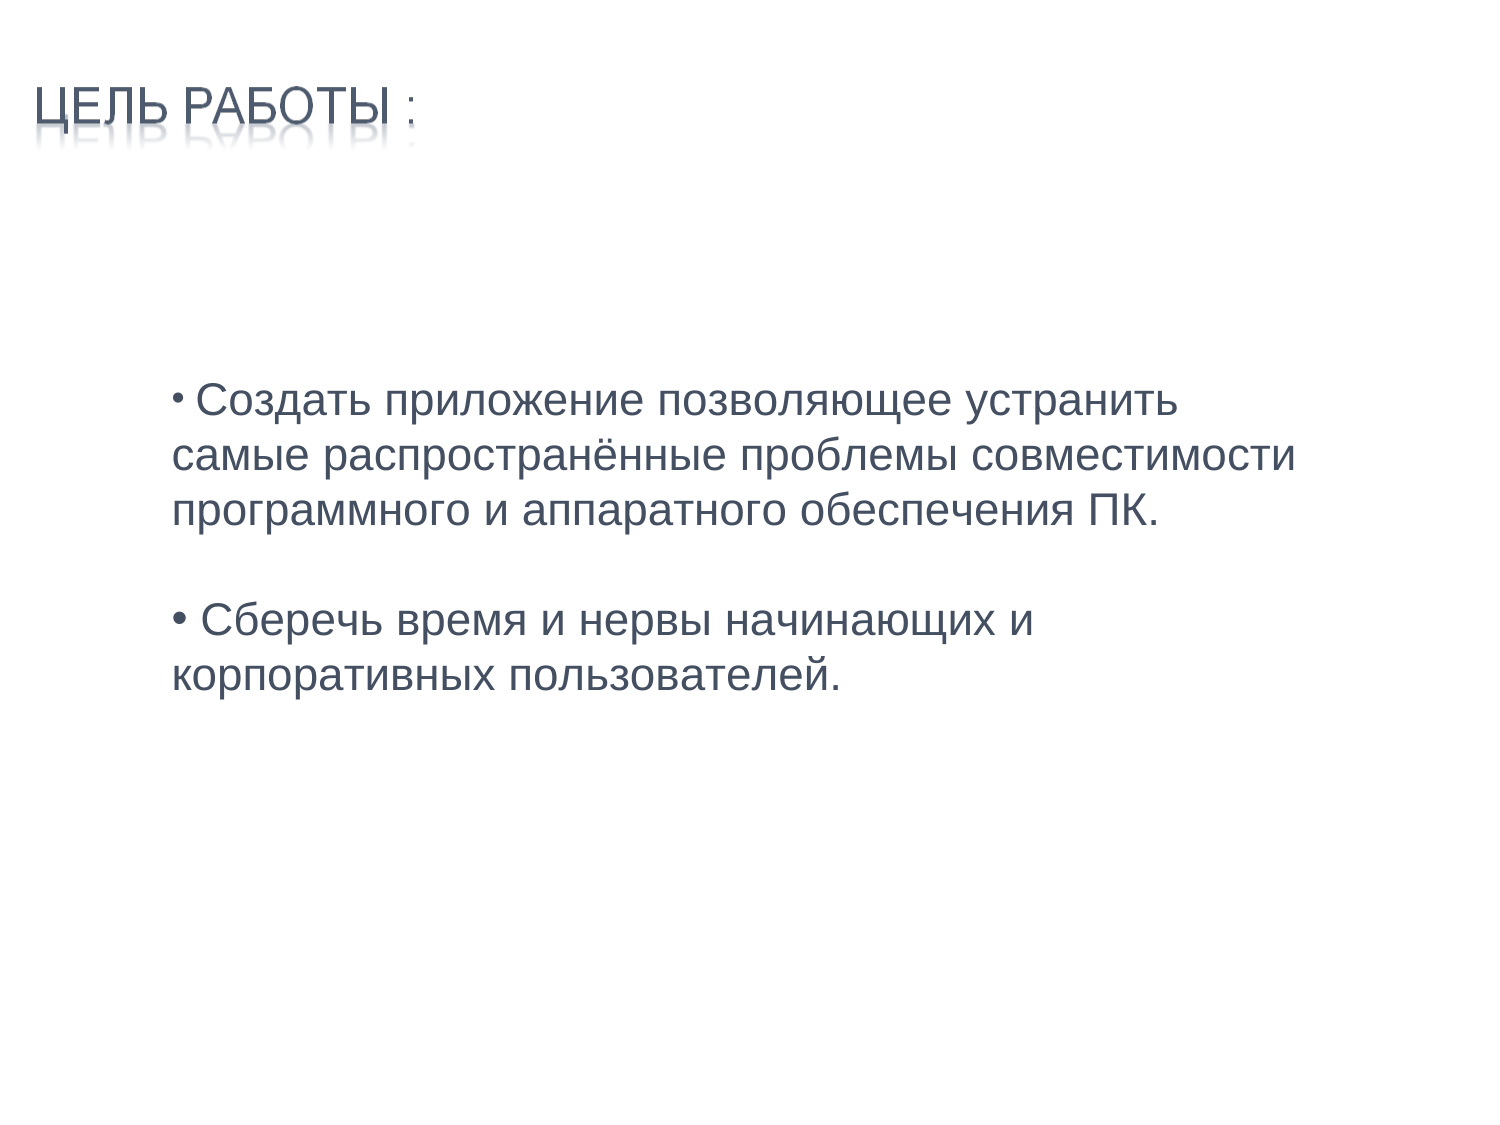

Создать приложение позволяющее устранить самые распространённые проблемы совместимости программного и аппаратного обеспечения ПК.
 Сберечь время и нервы начинающих и корпоративных пользователей.